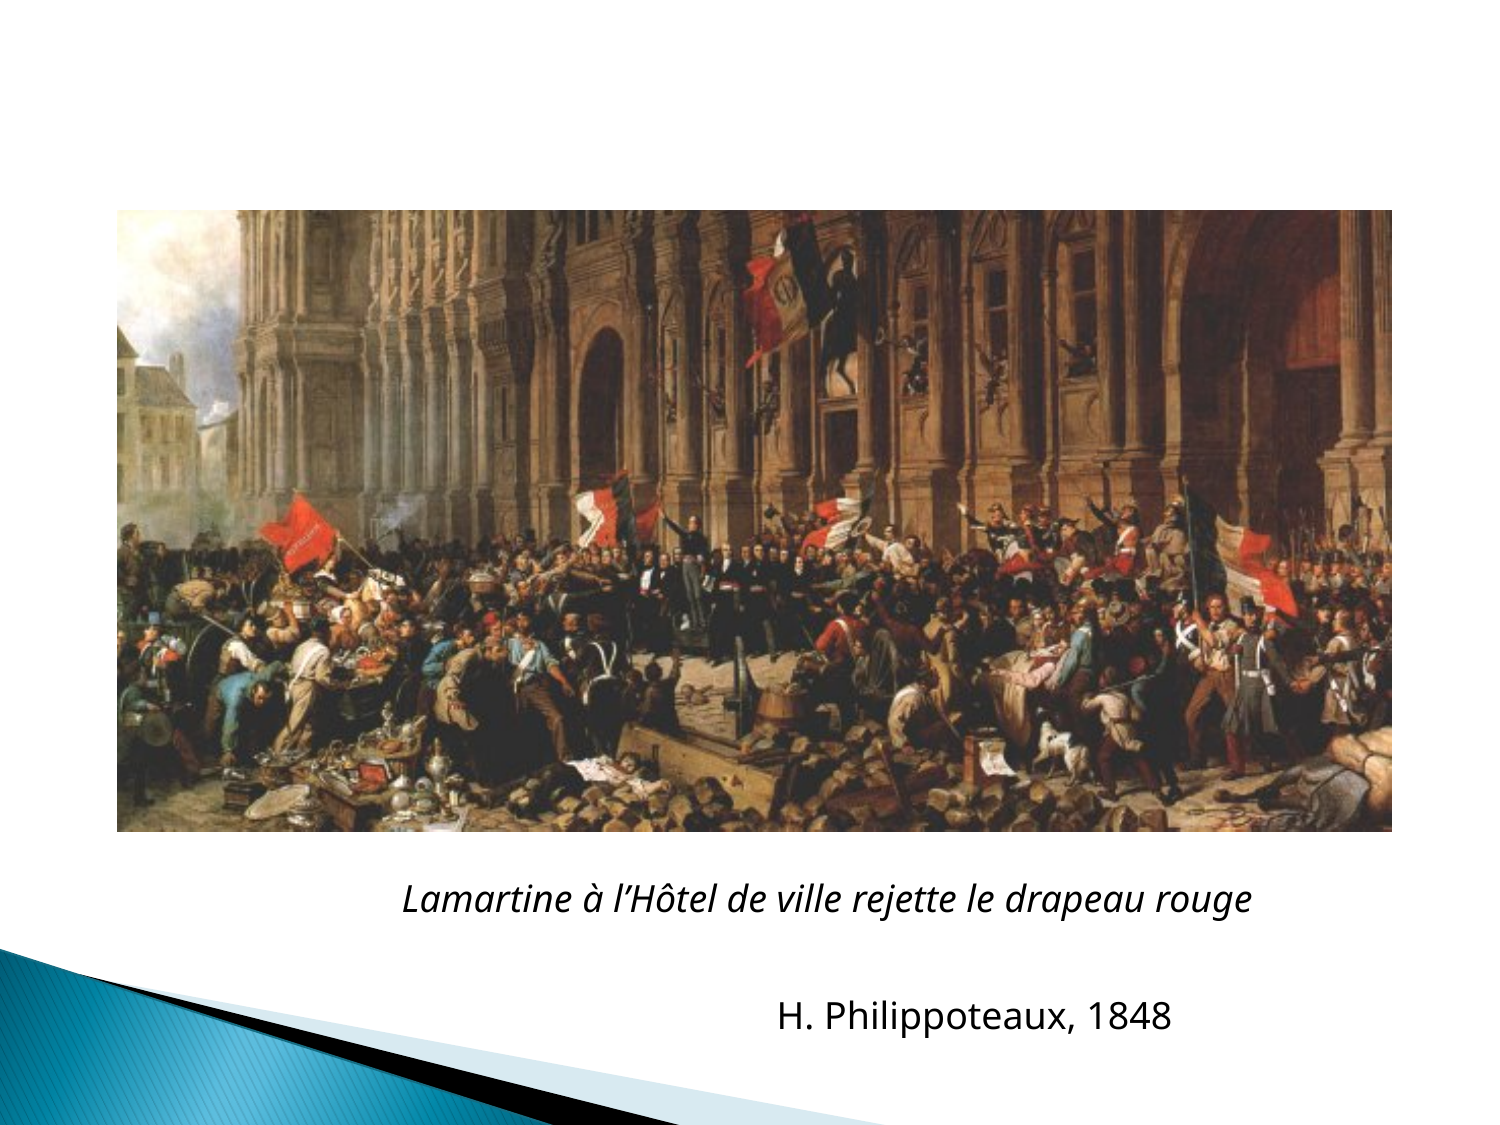

Lamartine à l’Hôtel de ville rejette le drapeau rouge
H. Philippoteaux, 1848